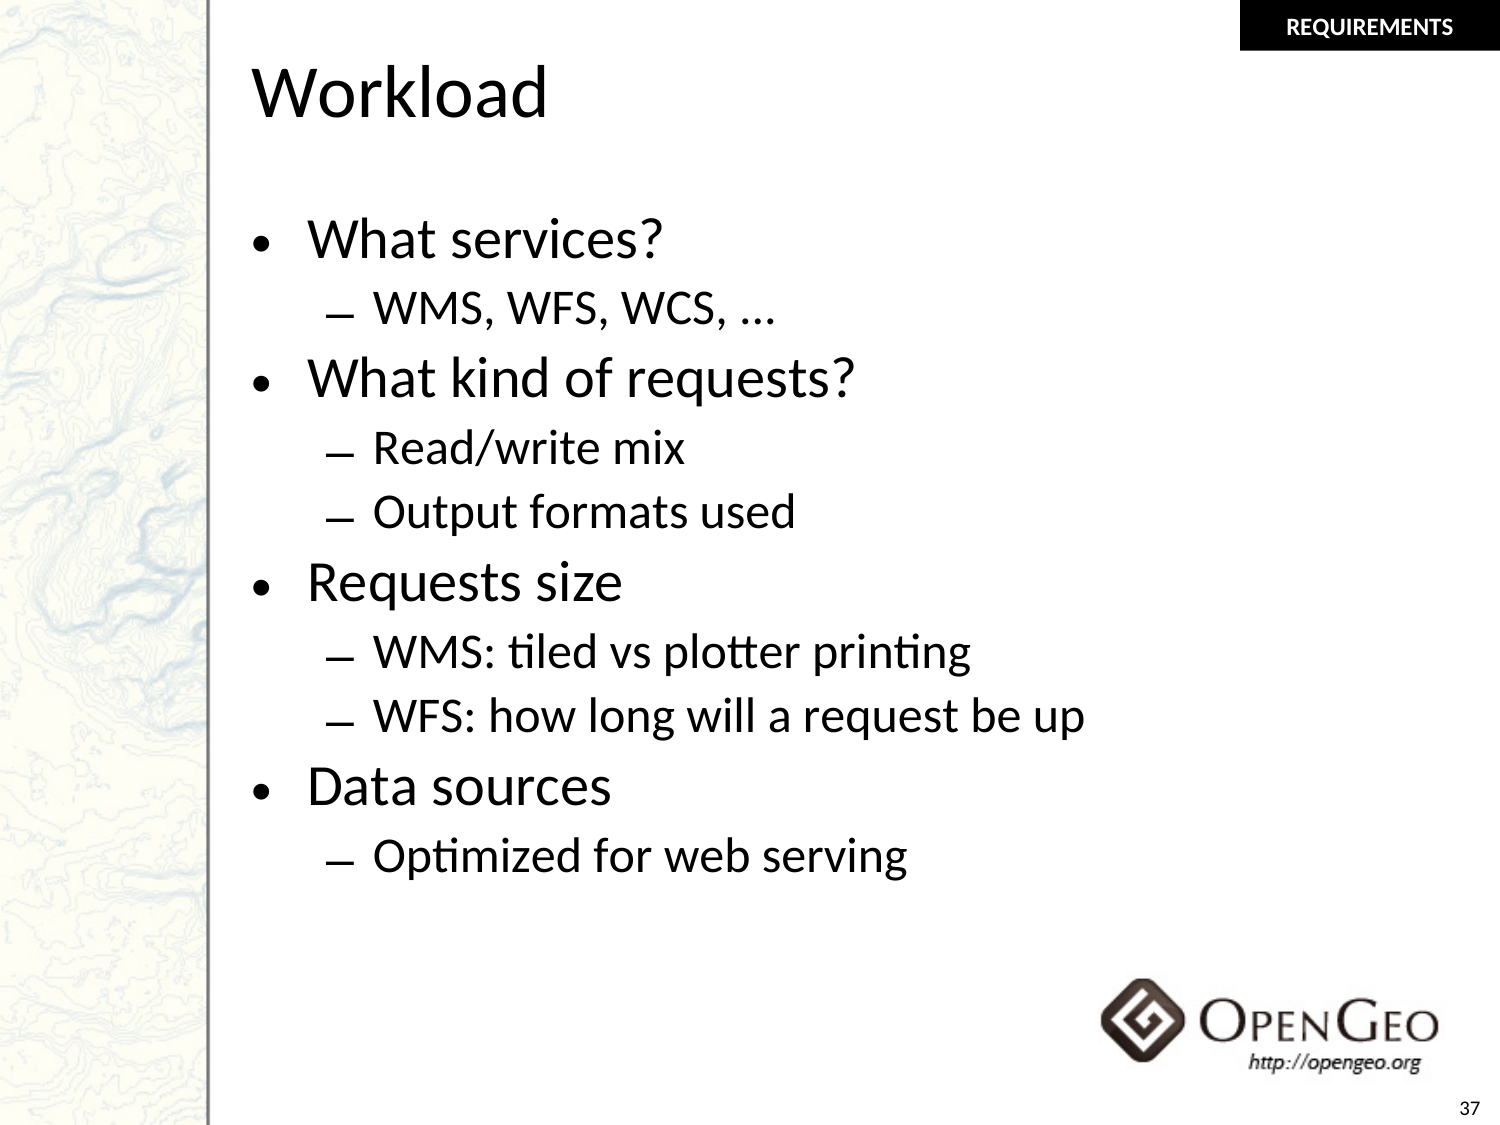

REQUIREMENTS
# Workload
What services?
WMS, WFS, WCS, ...
What kind of requests?
Read/write mix
Output formats used
Requests size
WMS: tiled vs plotter printing
WFS: how long will a request be up
Data sources
Optimized for web serving